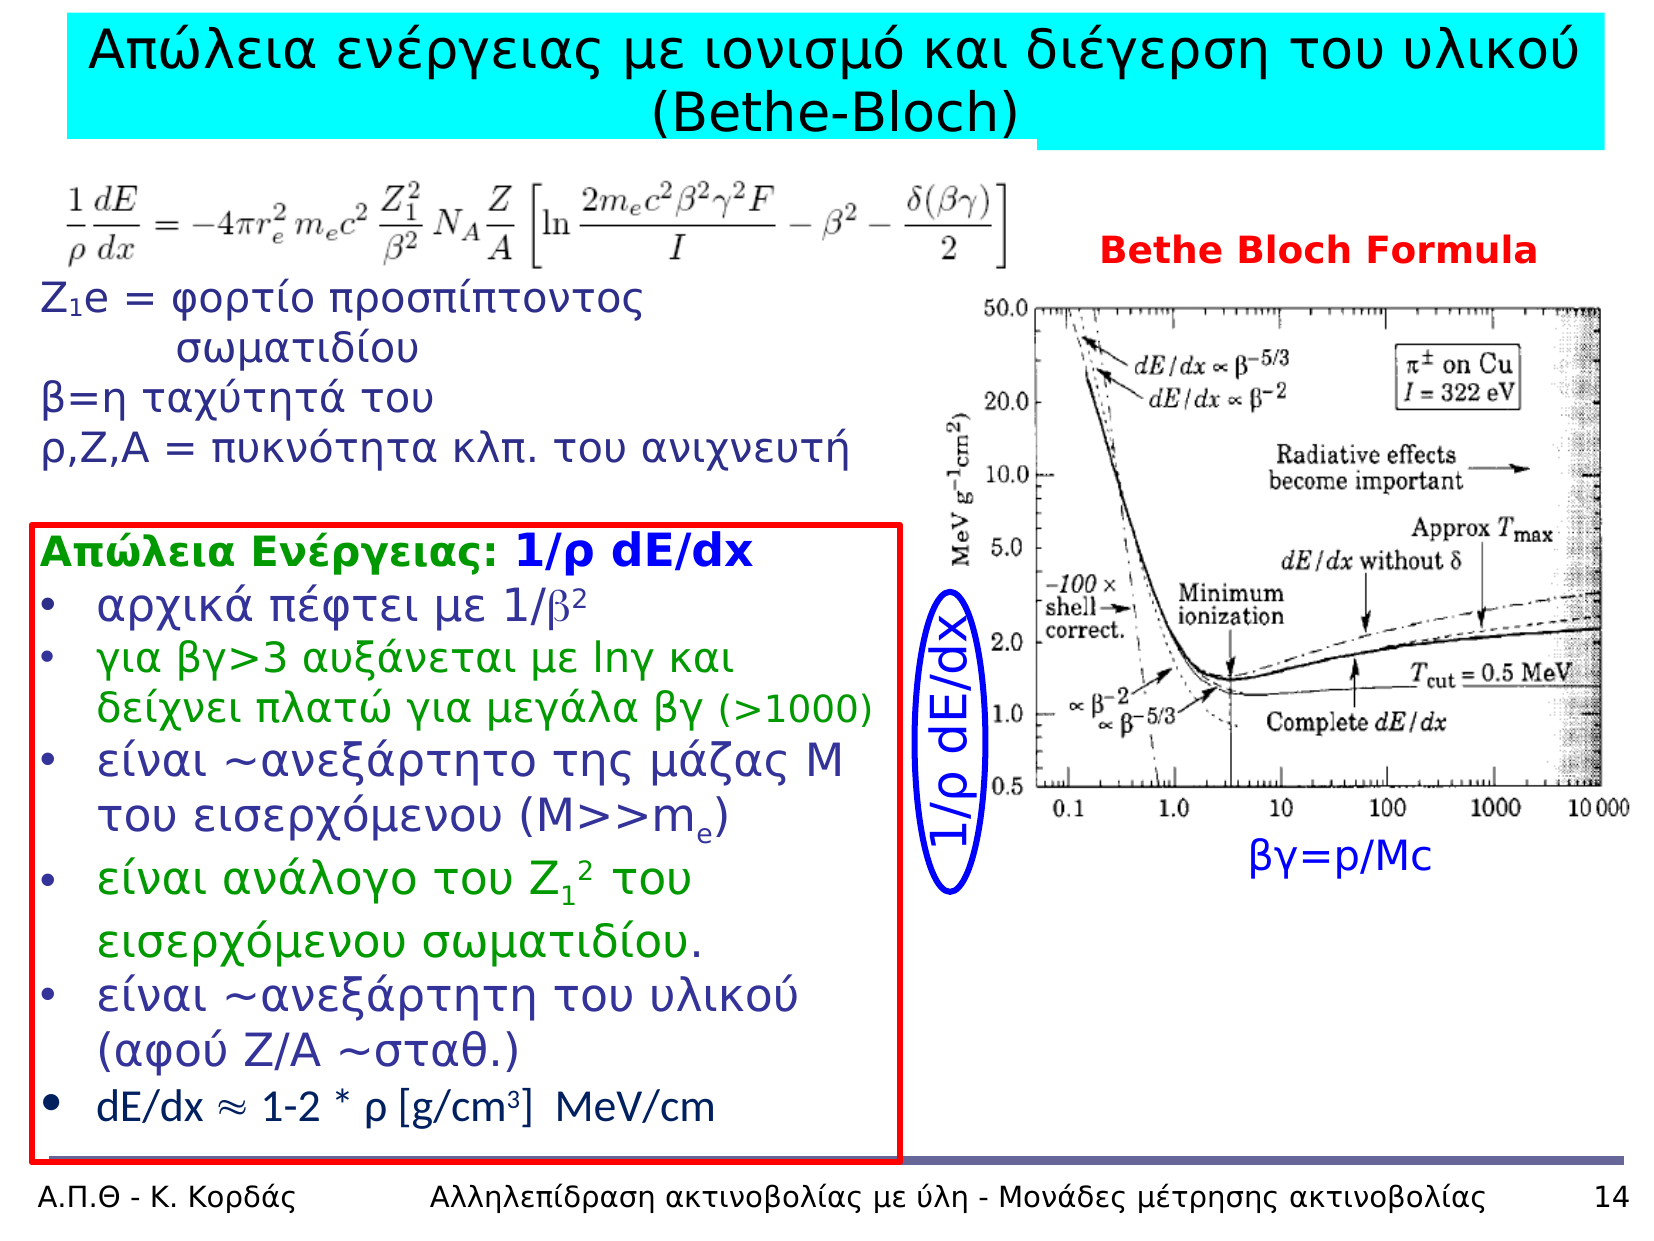

# Απώλεια ενέργειας με ιονισμό και διέγερση του υλικού (Bethe-Bloch)
Bethe Bloch Formula
Z1e = φορτίο προσπίπτοντος σωματιδίου
β=η ταχύτητά του
ρ,Ζ,Α = πυκνότητα κλπ. του ανιχνευτή
Απώλεια Ενέργειας: 1/ρ dE/dx
αρχικά πέφτει με 1/2
για βγ>3 αυξάνεται με lnγ και δείχνει πλατώ για μεγάλα βγ (>1000)
είναι ~ανεξάρτητο της μάζας M του εισερχόμενου (M>>me)
είναι ανάλογο του Z12 του εισερχόμενου σωματιδίου.
είναι ~ανεξάρτητη του υλικού (αφού Z/A ~σταθ.)
dE/dx  1-2 * ρ [g/cm3] MeV/cm
1/ρ dE/dx
βγ=p/Mc
Α.Π.Θ - Κ. Κορδάς
Αλληλεπίδραση ακτινοβολίας με ύλη - Μονάδες μέτρησης ακτινοβολίας
14